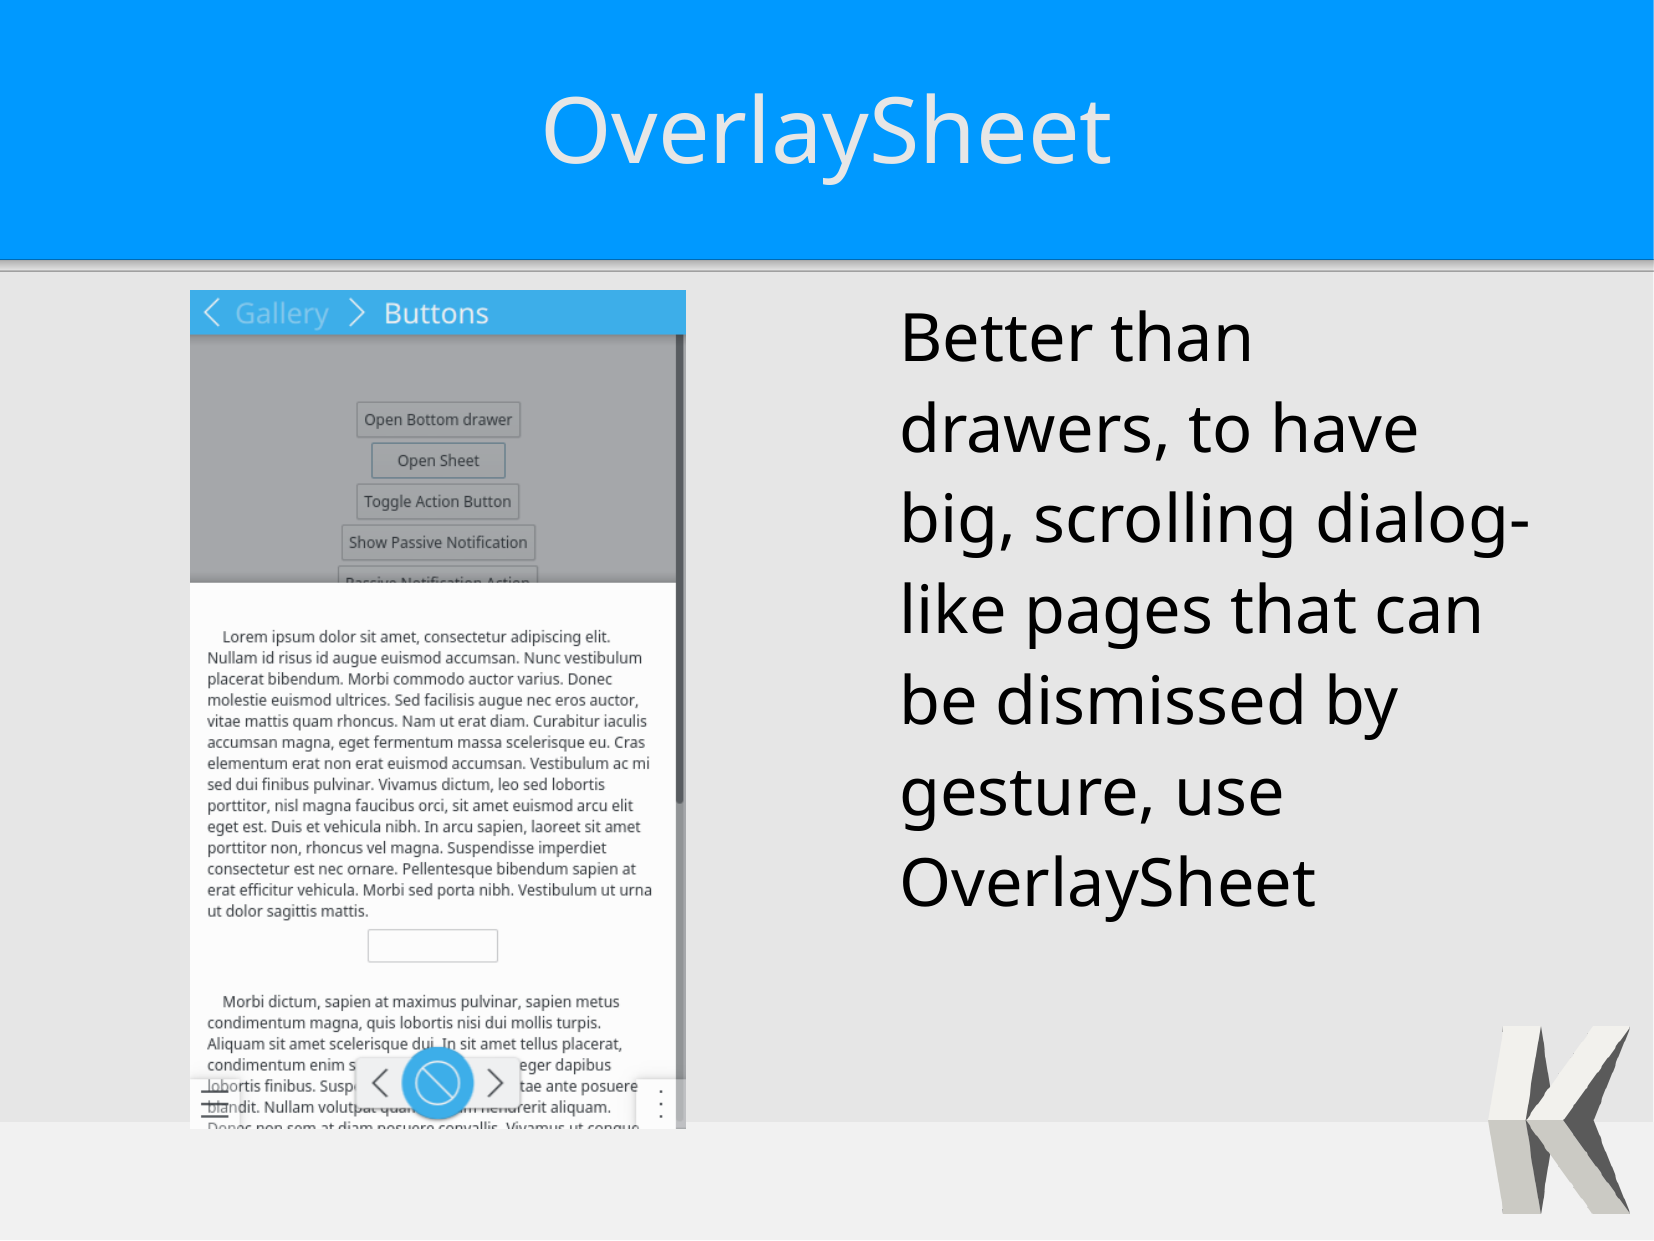

# OverlaySheet
Better than drawers, to have big, scrolling dialog-like pages that can be dismissed by gesture, use OverlaySheet